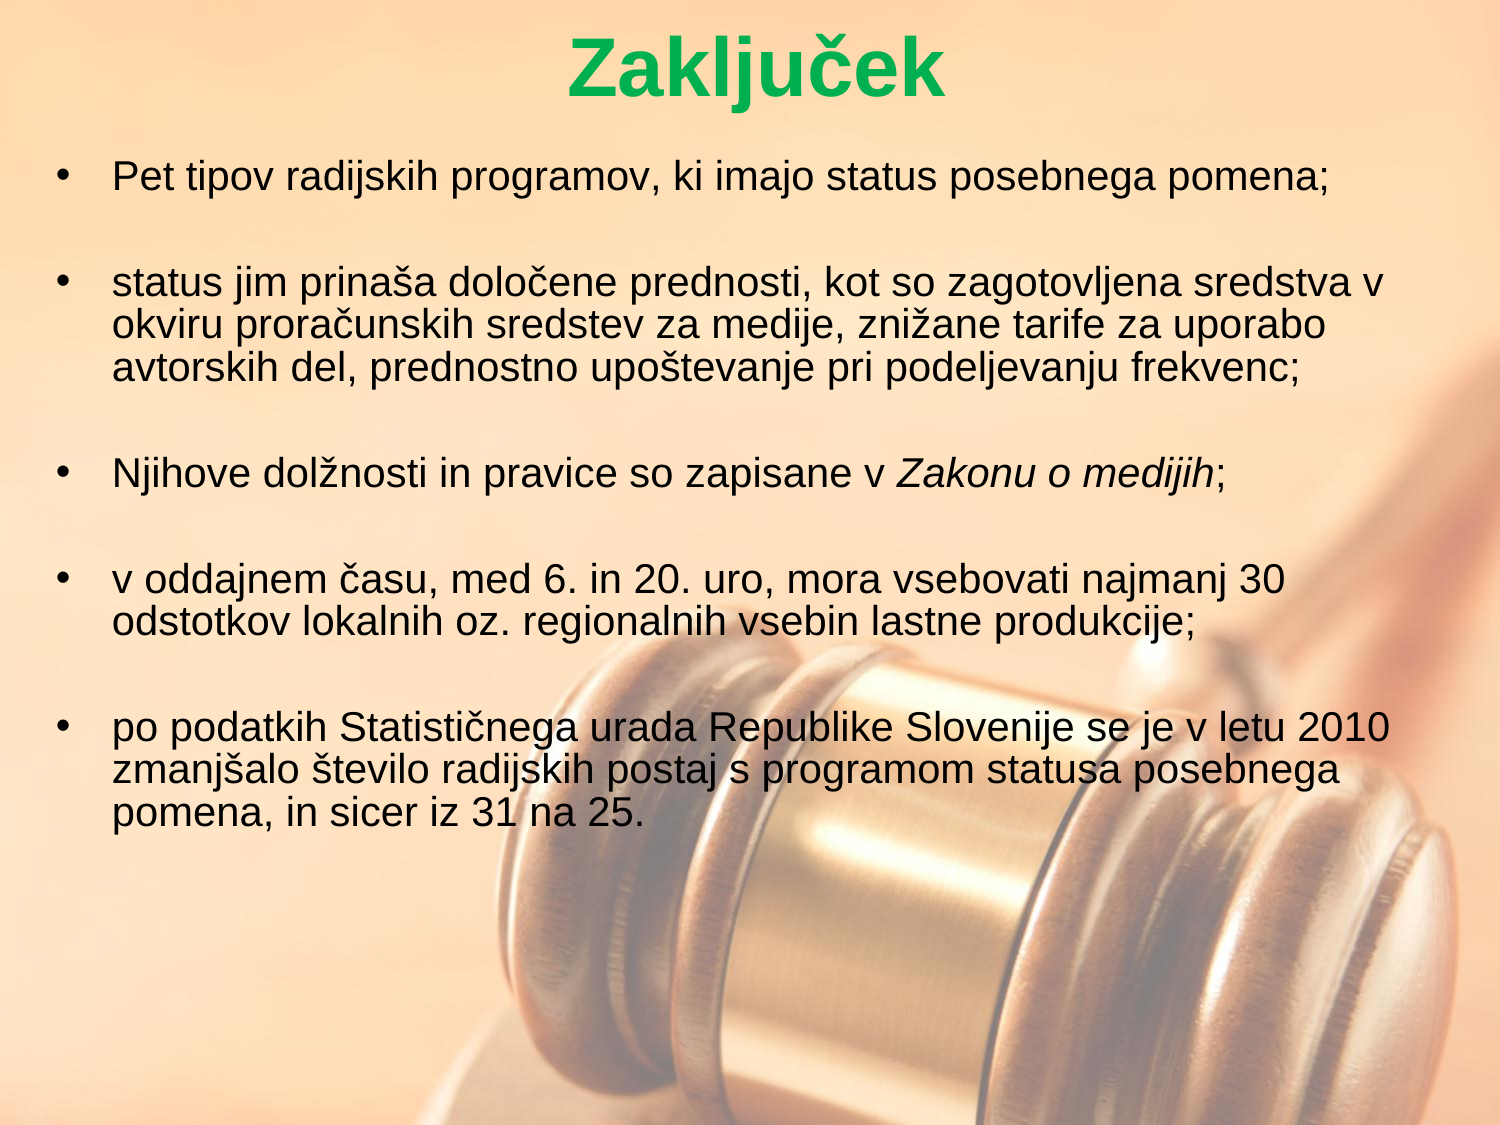

# Zaključek
Pet tipov radijskih programov, ki imajo status posebnega pomena;
status jim prinaša določene prednosti, kot so zagotovljena sredstva v okviru proračunskih sredstev za medije, znižane tarife za uporabo avtorskih del, prednostno upoštevanje pri podeljevanju frekvenc;
Njihove dolžnosti in pravice so zapisane v Zakonu o medijih;
v oddajnem času, med 6. in 20. uro, mora vsebovati najmanj 30 odstotkov lokalnih oz. regionalnih vsebin lastne produkcije;
po podatkih Statističnega urada Republike Slovenije se je v letu 2010 zmanjšalo število radijskih postaj s programom statusa posebnega pomena, in sicer iz 31 na 25.